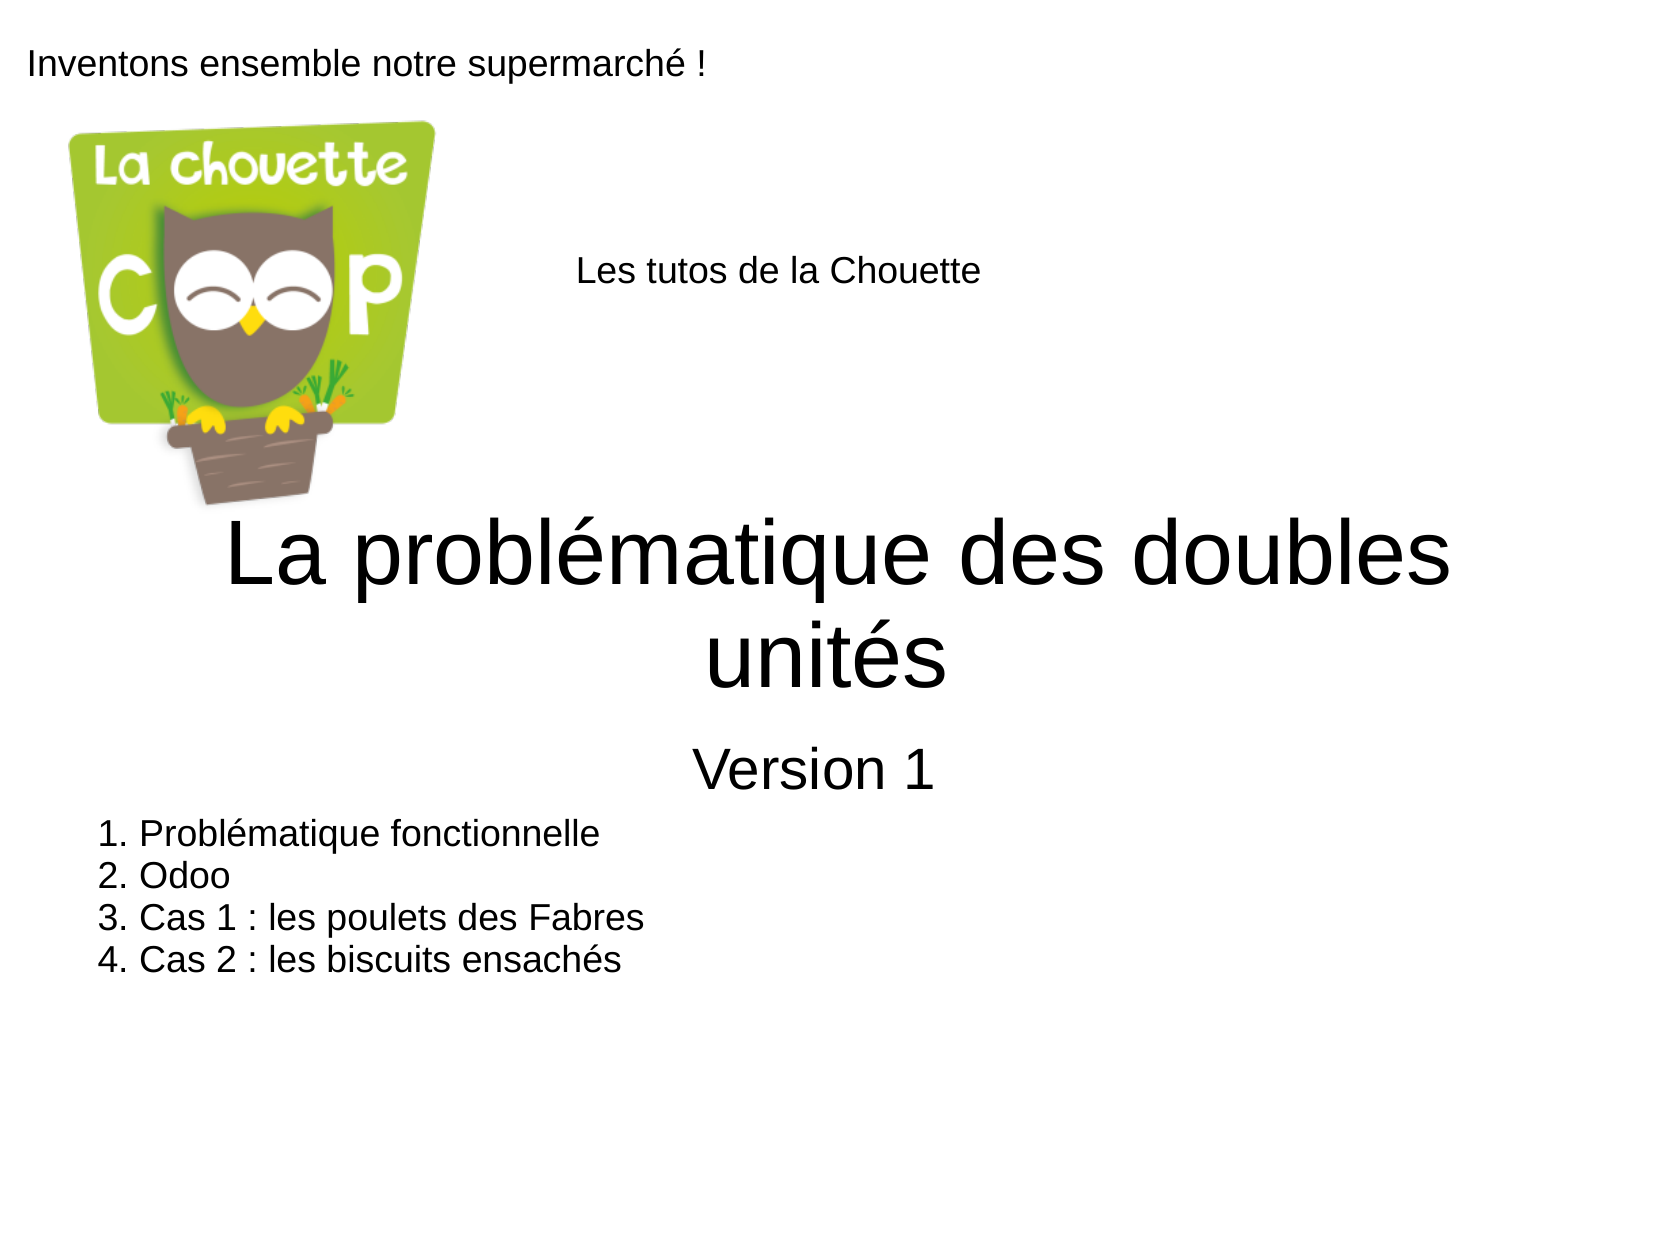

Inventons ensemble notre supermarché !
Les tutos de la Chouette
# La problématique des doubles unités Version 1
1. Problématique fonctionnelle
2. Odoo
3. Cas 1 : les poulets des Fabres
4. Cas 2 : les biscuits ensachés